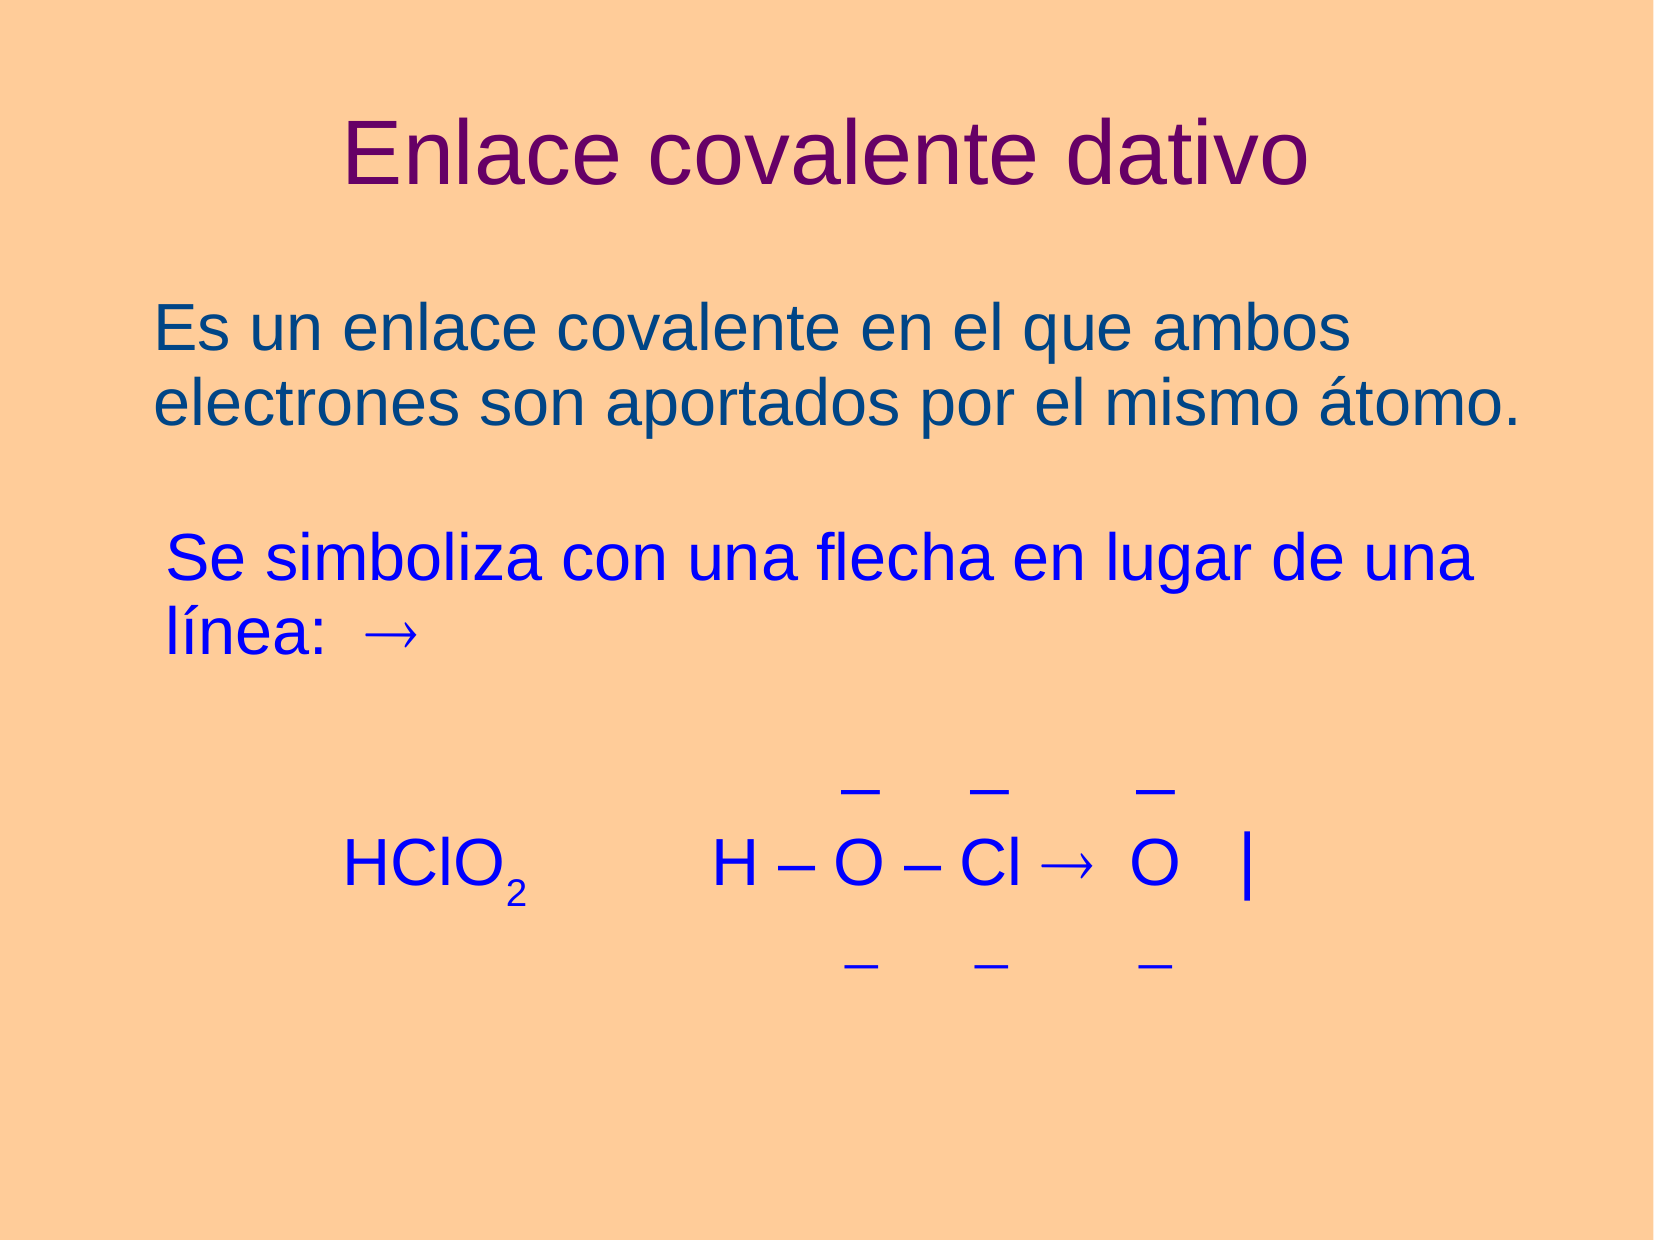

Enlace covalente dativo
Es un enlace covalente en el que ambos electrones son aportados por el mismo átomo.
Se simboliza con una flecha en lugar de una línea: ®
# _ _ _
HClO2 H – O – Cl ® O |
 _ _ _